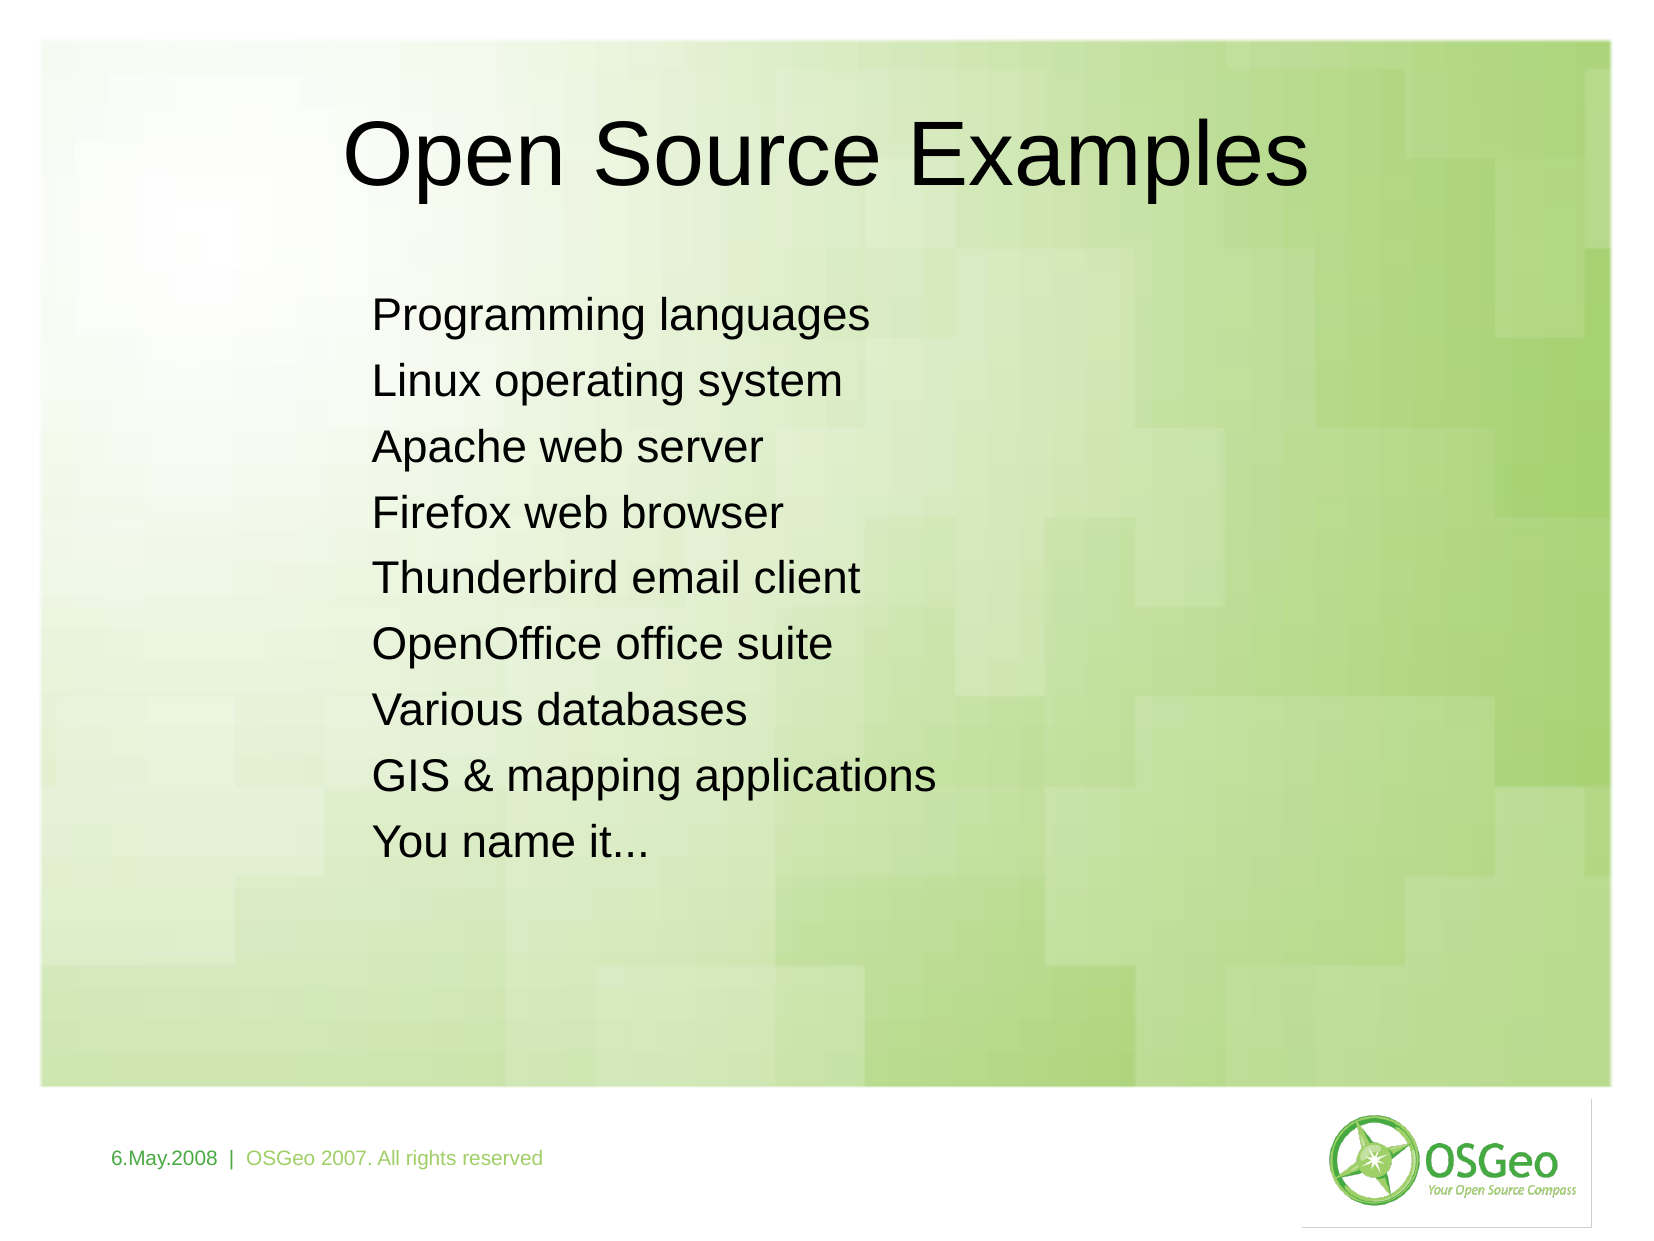

Open Source Examples
# Programming languages
Linux operating system
Apache web server
Firefox web browser
Thunderbird email client
OpenOffice office suite
Various databases
GIS & mapping applications
You name it...